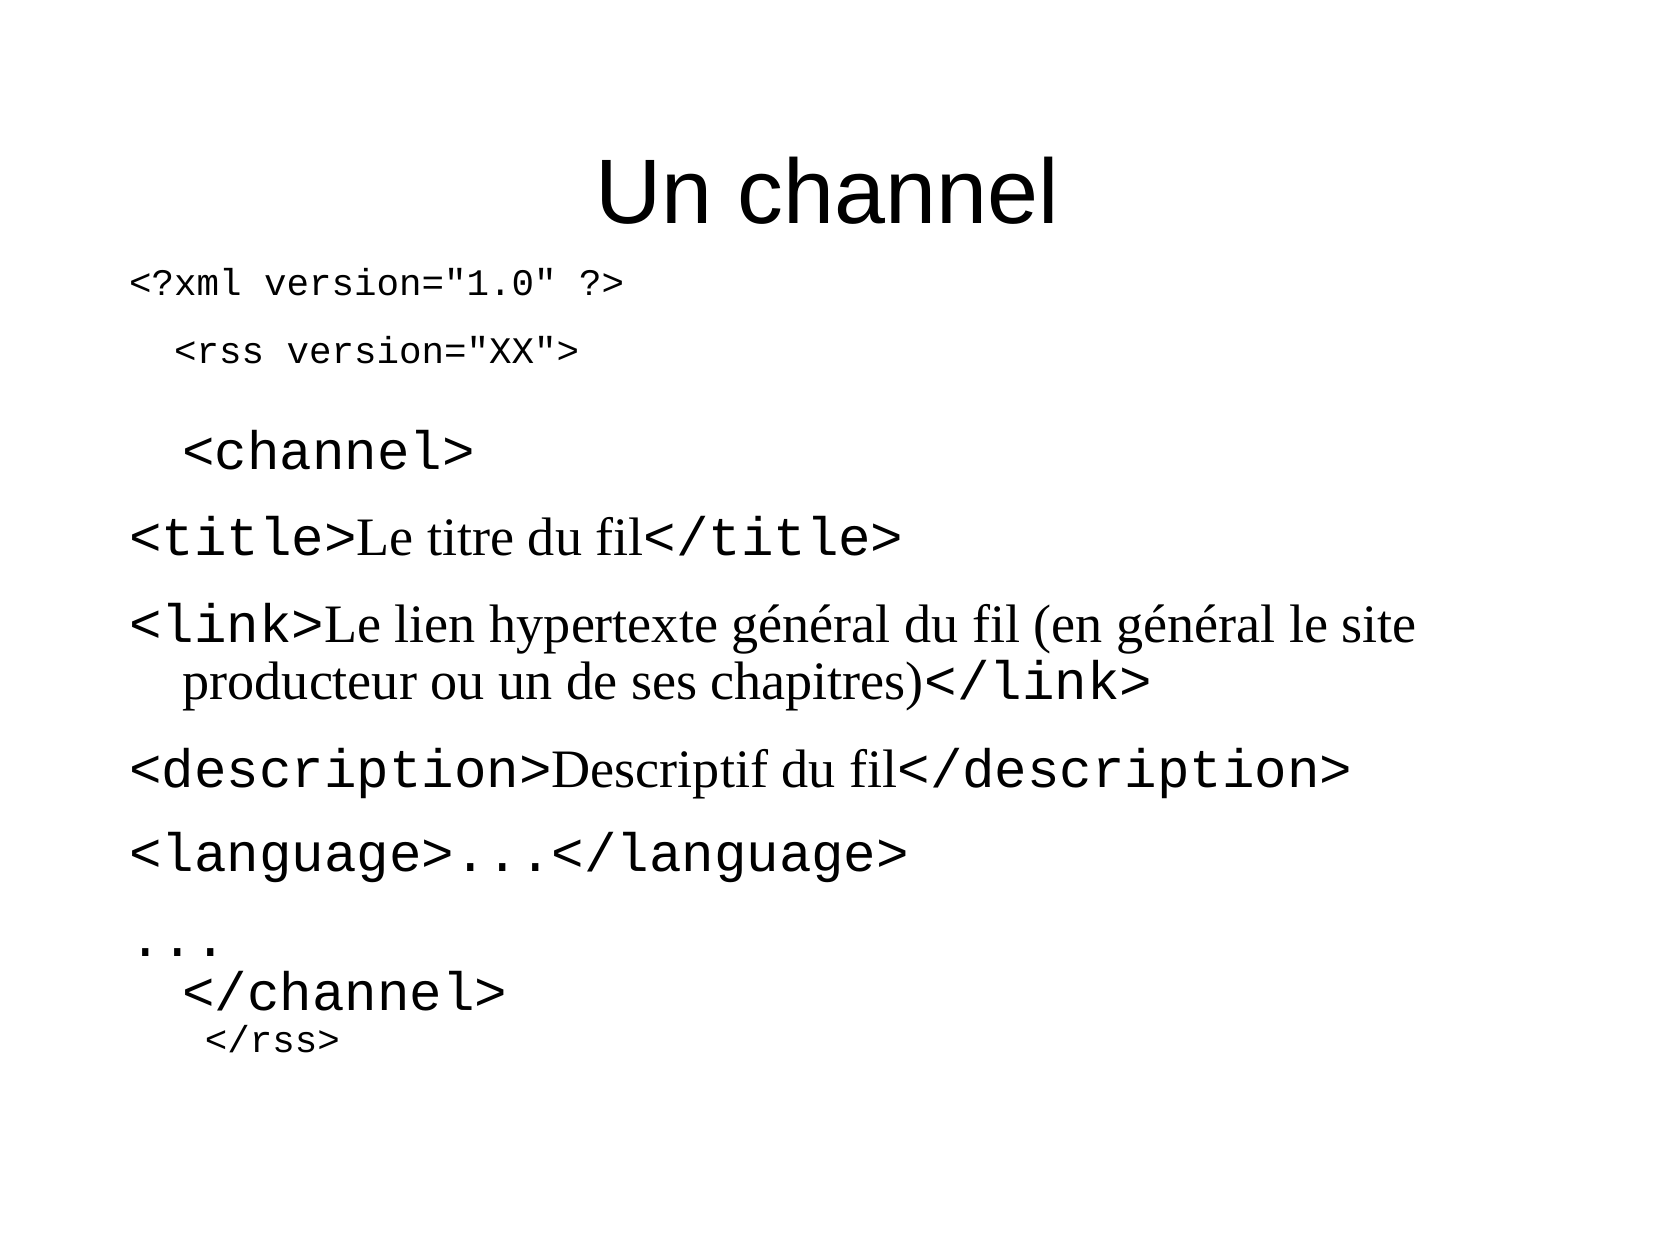

# Un channel
<?xml version="1.0" ?>
 <rss version="XX">
<channel>
<title>Le titre du fil</title>
<link>Le lien hypertexte général du fil (en général le site producteur ou un de ses chapitres)</link>
<description>Descriptif du fil</description>
<language>...</language>
...
</channel>
 </rss>